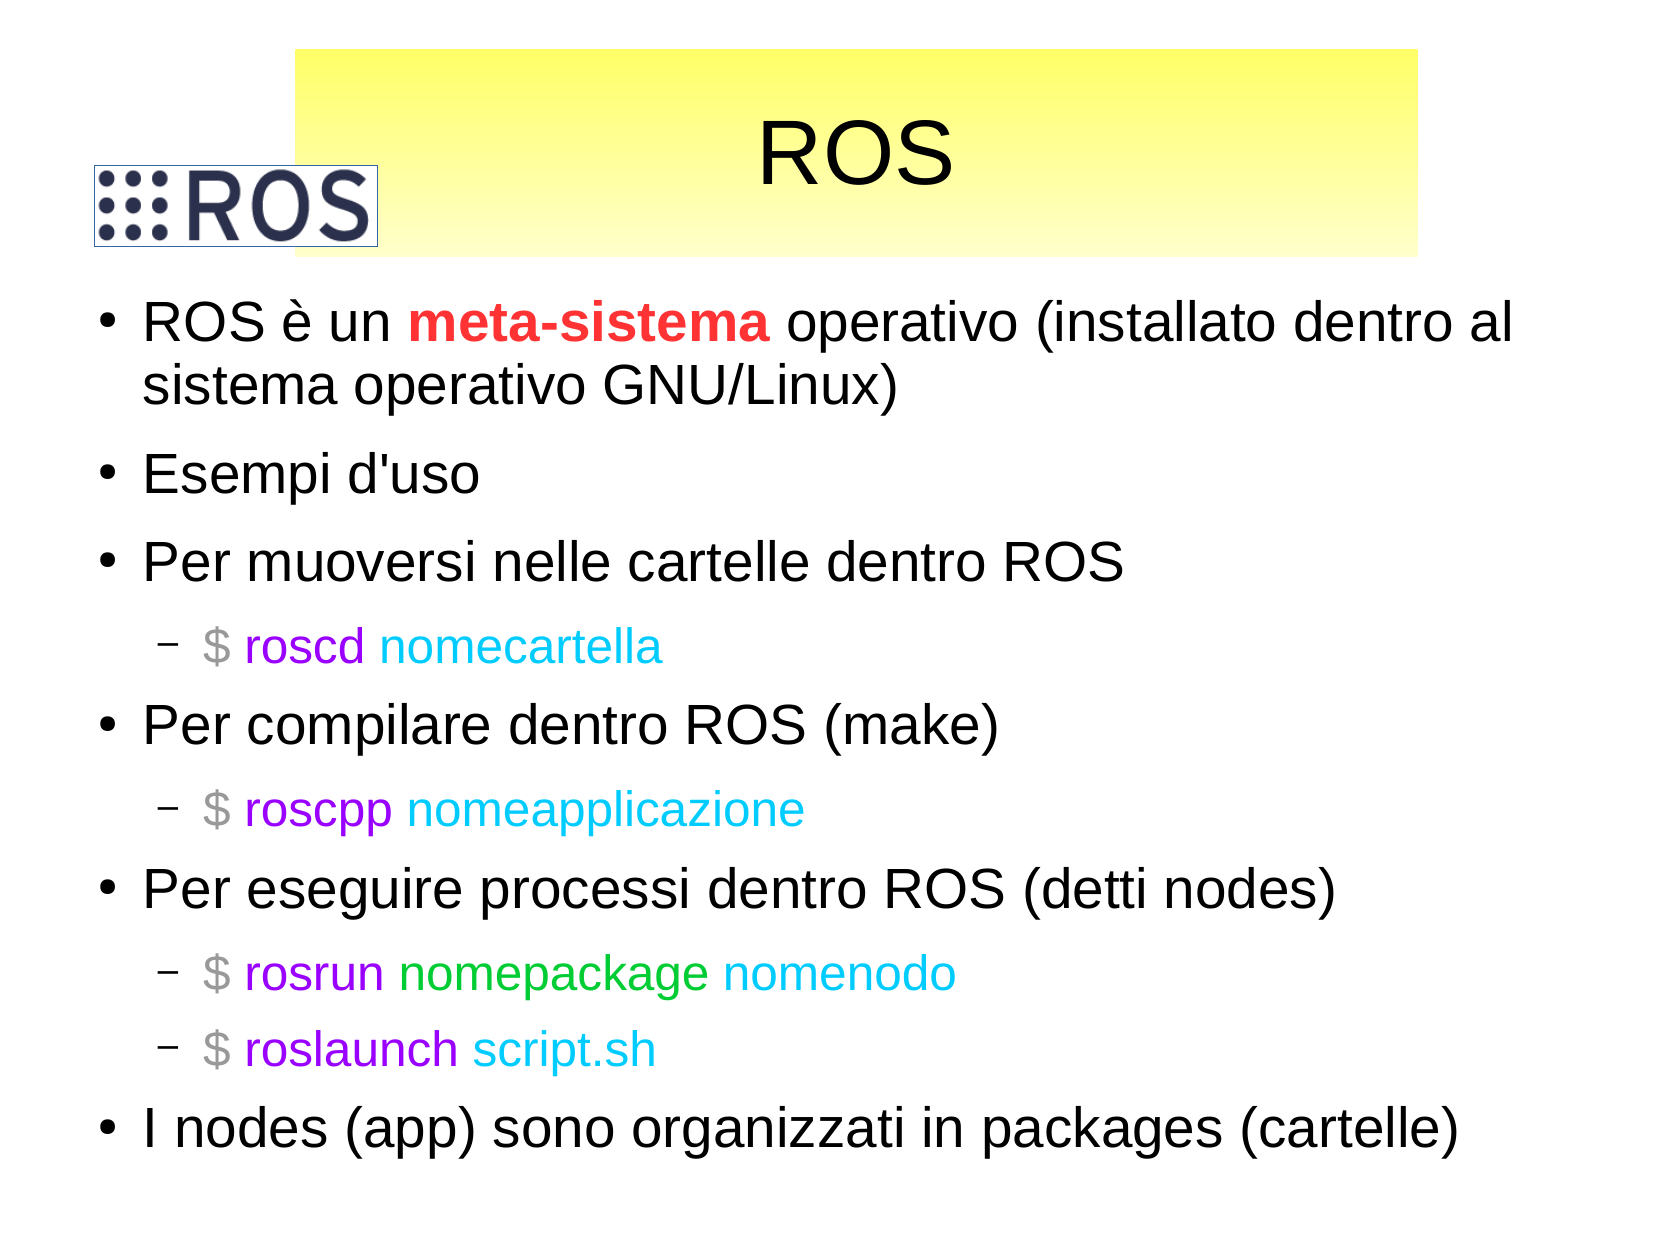

# ROS
ROS è un meta-sistema operativo (installato dentro al sistema operativo GNU/Linux)
Esempi d'uso
Per muoversi nelle cartelle dentro ROS
$ roscd nomecartella
Per compilare dentro ROS (make)
$ roscpp nomeapplicazione
Per eseguire processi dentro ROS (detti nodes)
$ rosrun nomepackage nomenodo
$ roslaunch script.sh
I nodes (app) sono organizzati in packages (cartelle)